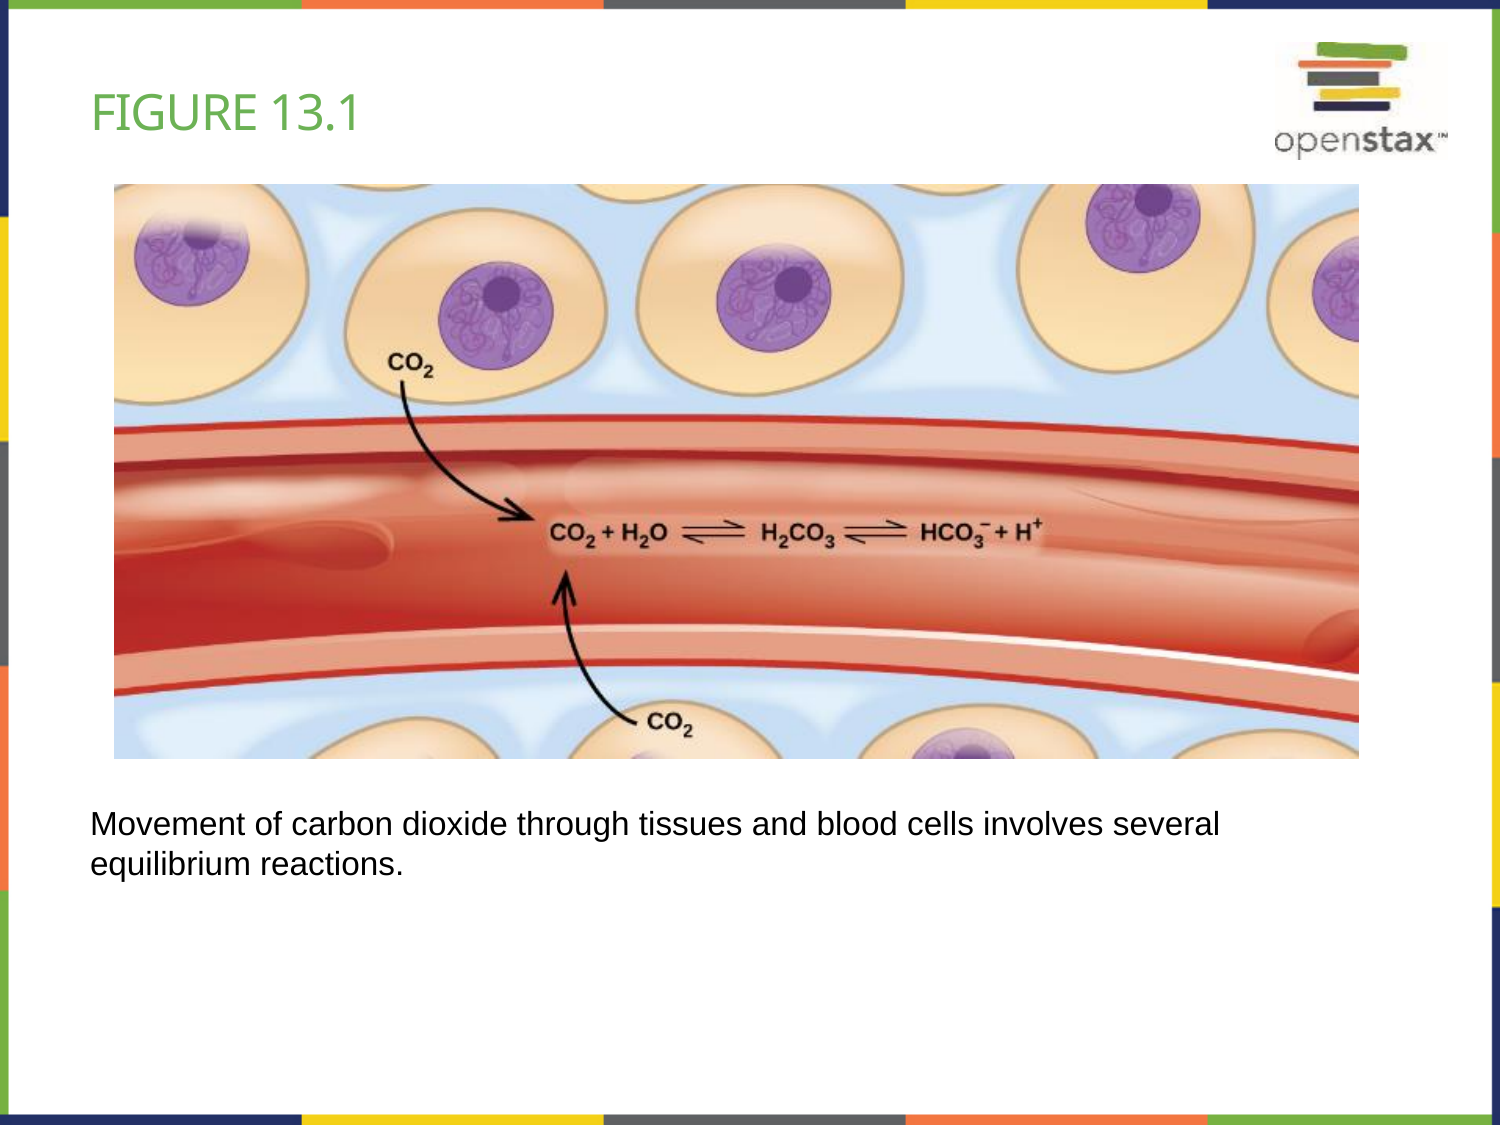

# Figure 13.1
Movement of carbon dioxide through tissues and blood cells involves several equilibrium reactions.